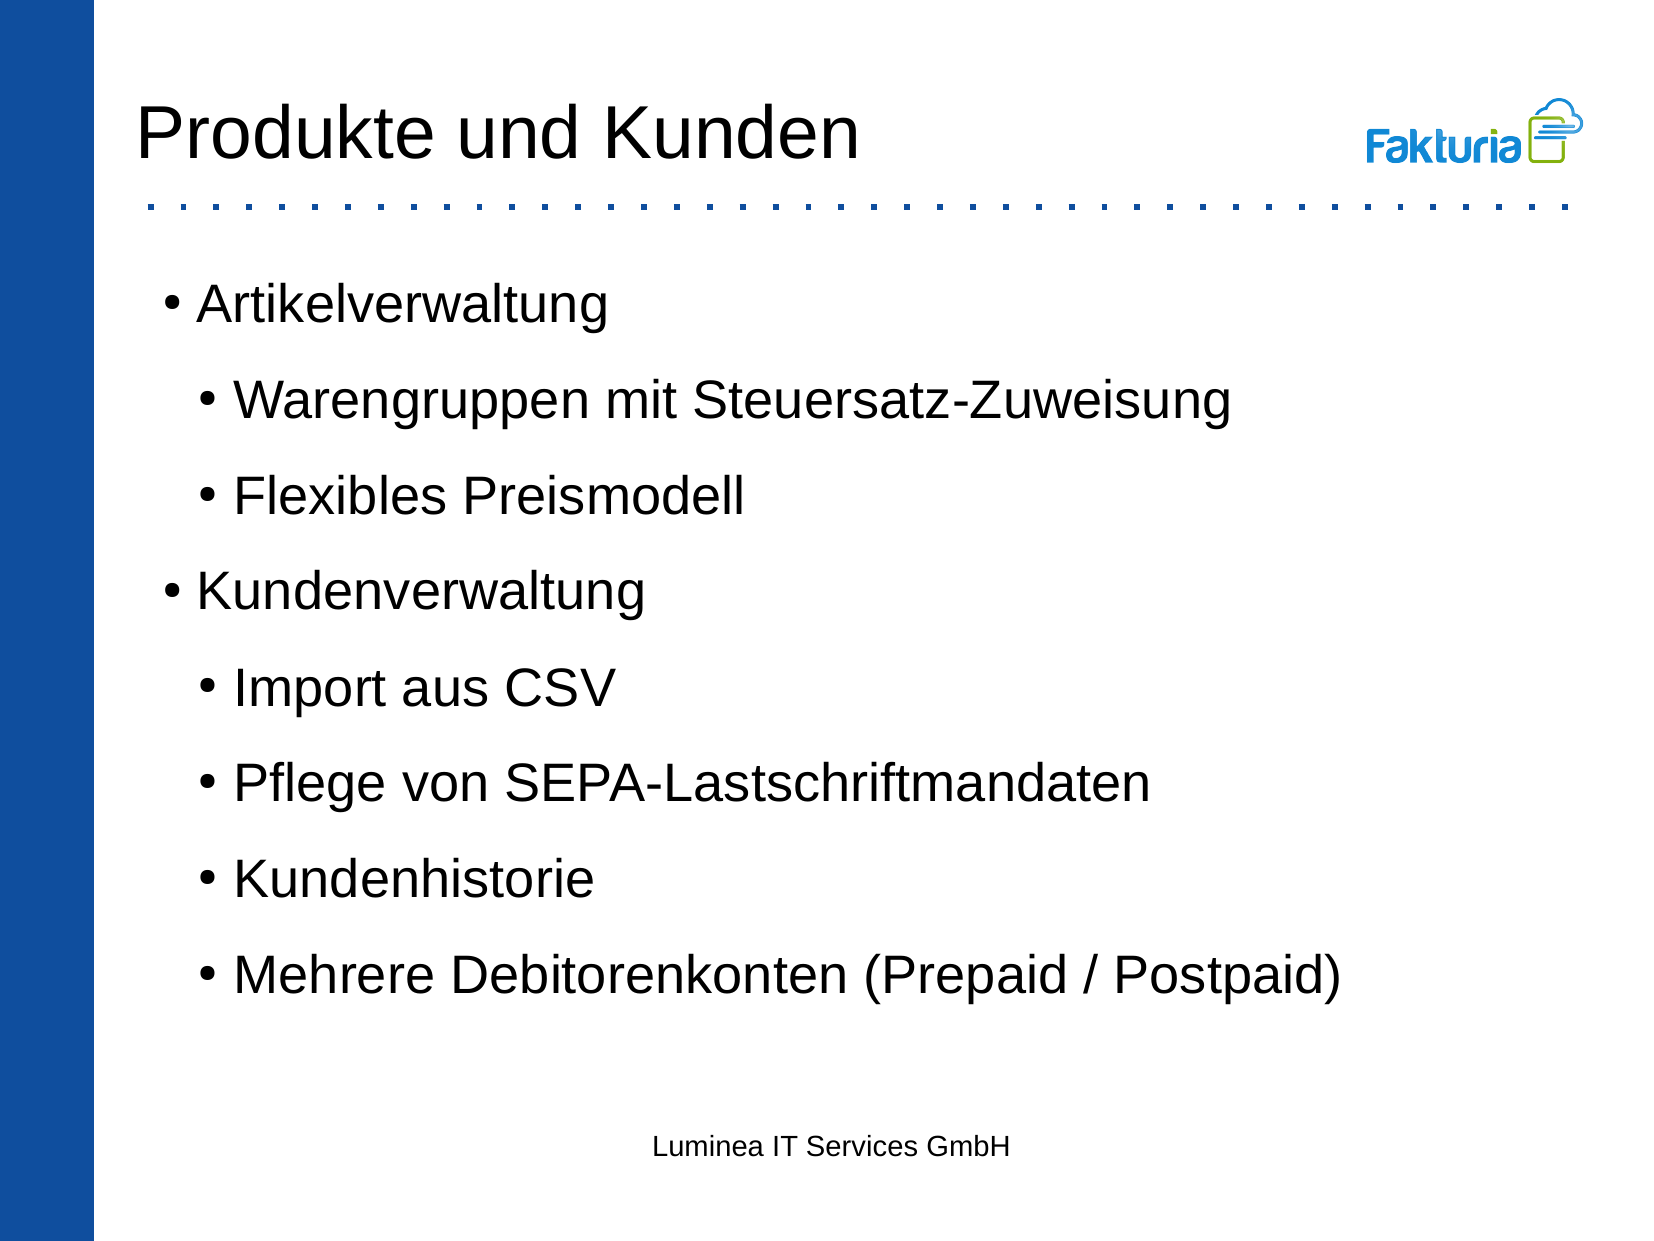

# Produkte und Kunden
 Artikelverwaltung
Warengruppen mit Steuersatz-Zuweisung
Flexibles Preismodell
 Kundenverwaltung
Import aus CSV
Pflege von SEPA-Lastschriftmandaten
Kundenhistorie
Mehrere Debitorenkonten (Prepaid / Postpaid)
 Luminea IT Services GmbH